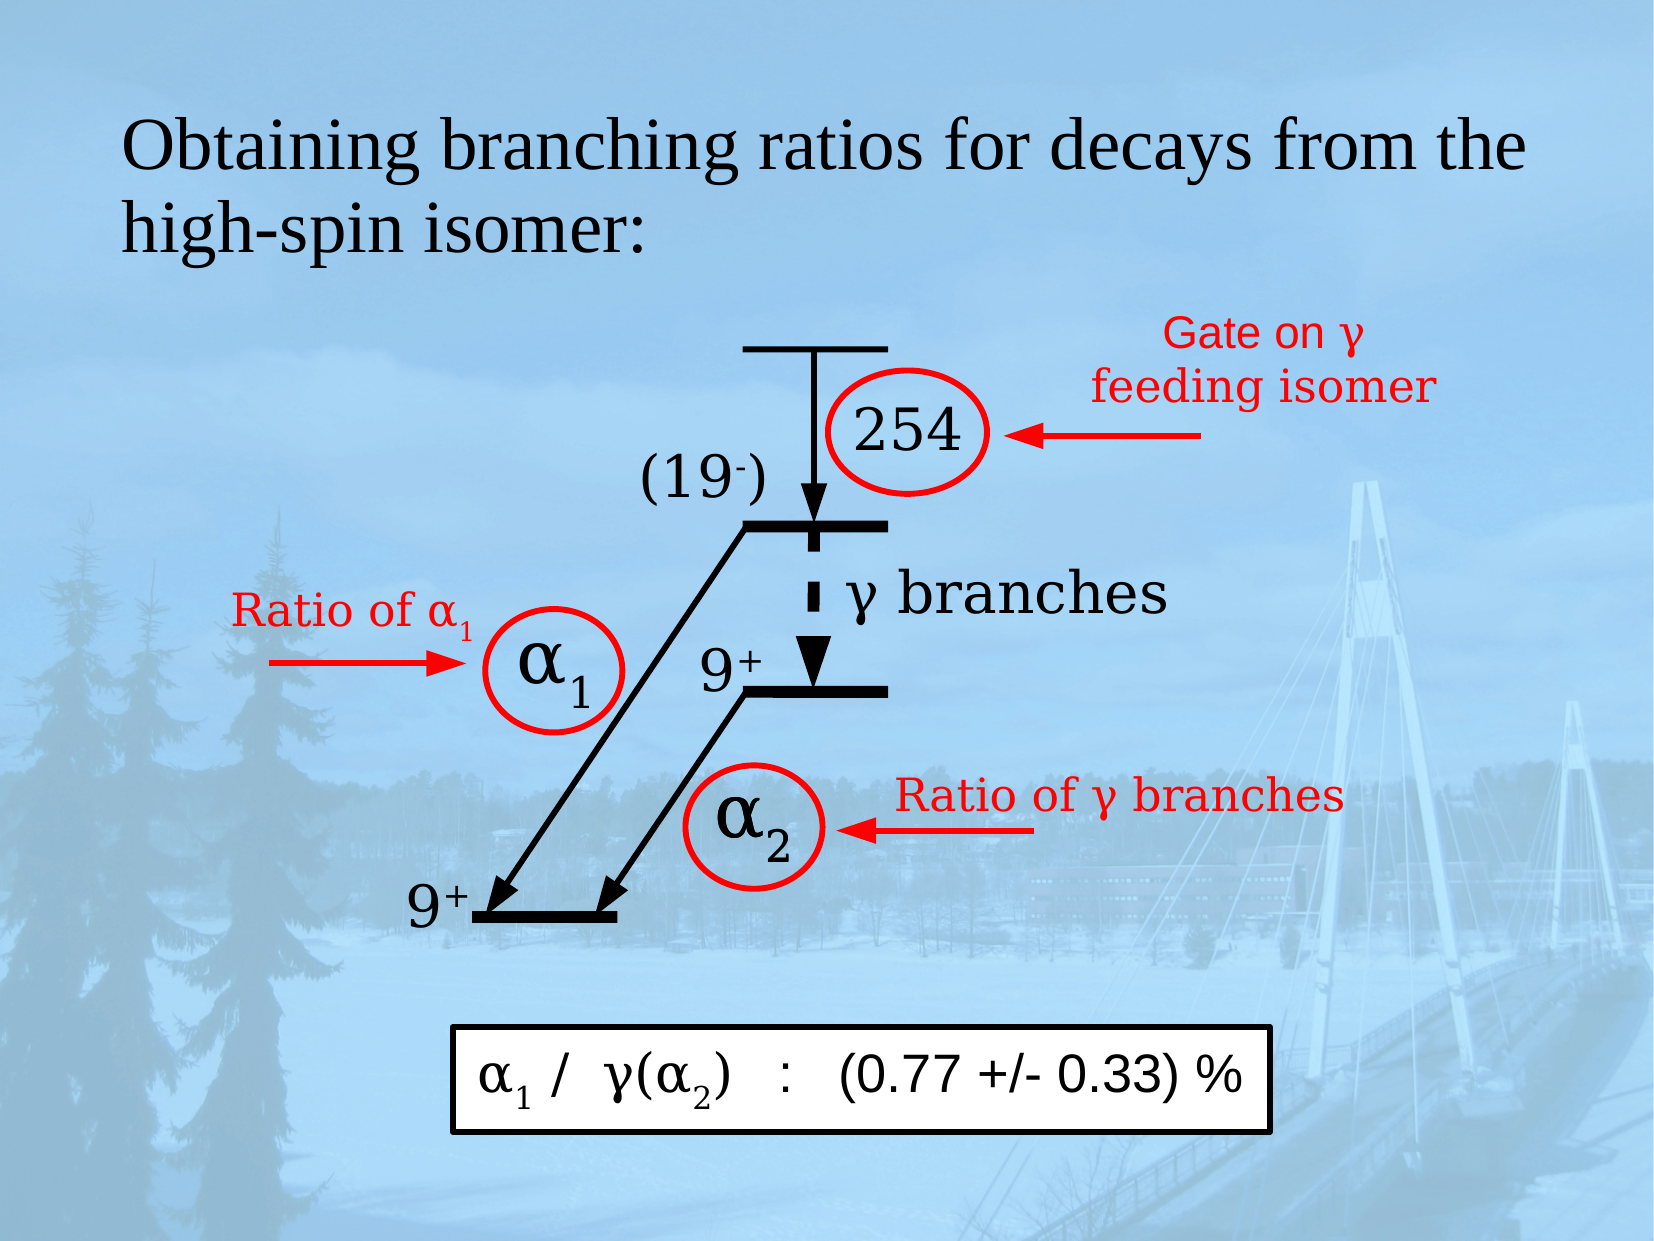

Obtaining branching ratios for decays from the high-spin isomer:
Gate on γ
feeding isomer
254
(19-)
γ branches
Ratio of α1
α1
9+
α2
α2
Ratio of γ branches
9+
α1 / γ(α2) : (0.77 +/- 0.33) %